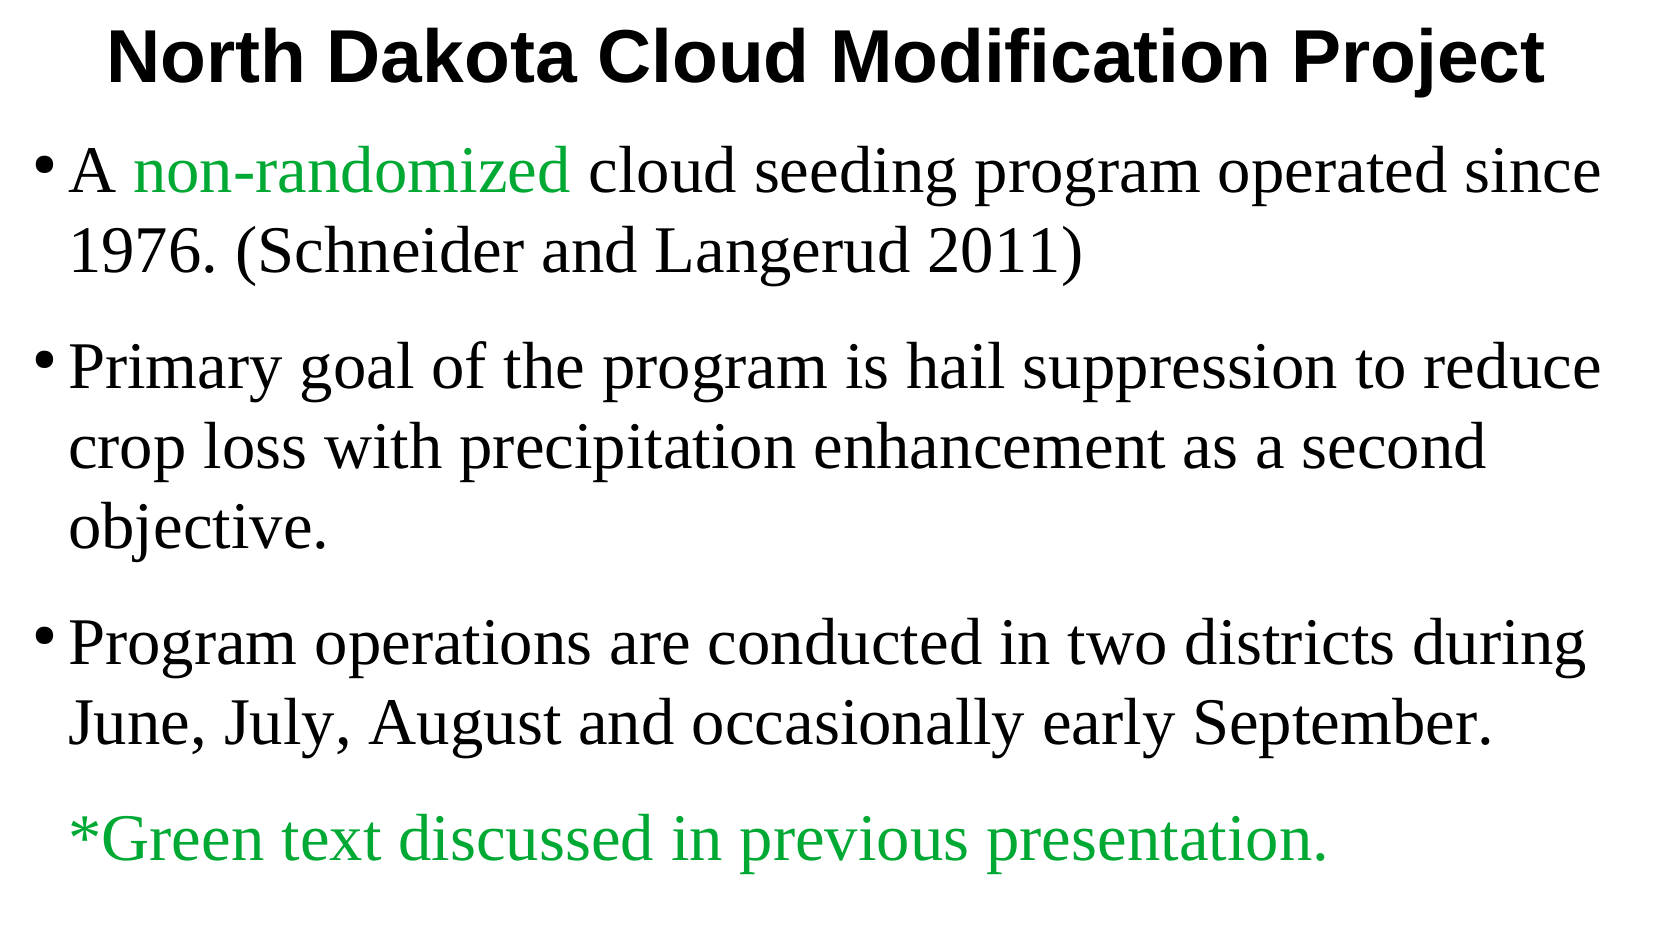

# North Dakota Cloud Modification Project
A non-randomized cloud seeding program operated since 1976. (Schneider and Langerud 2011)
Primary goal of the program is hail suppression to reduce crop loss with precipitation enhancement as a second objective.
Program operations are conducted in two districts during June, July, August and occasionally early September.
*Green text discussed in previous presentation.